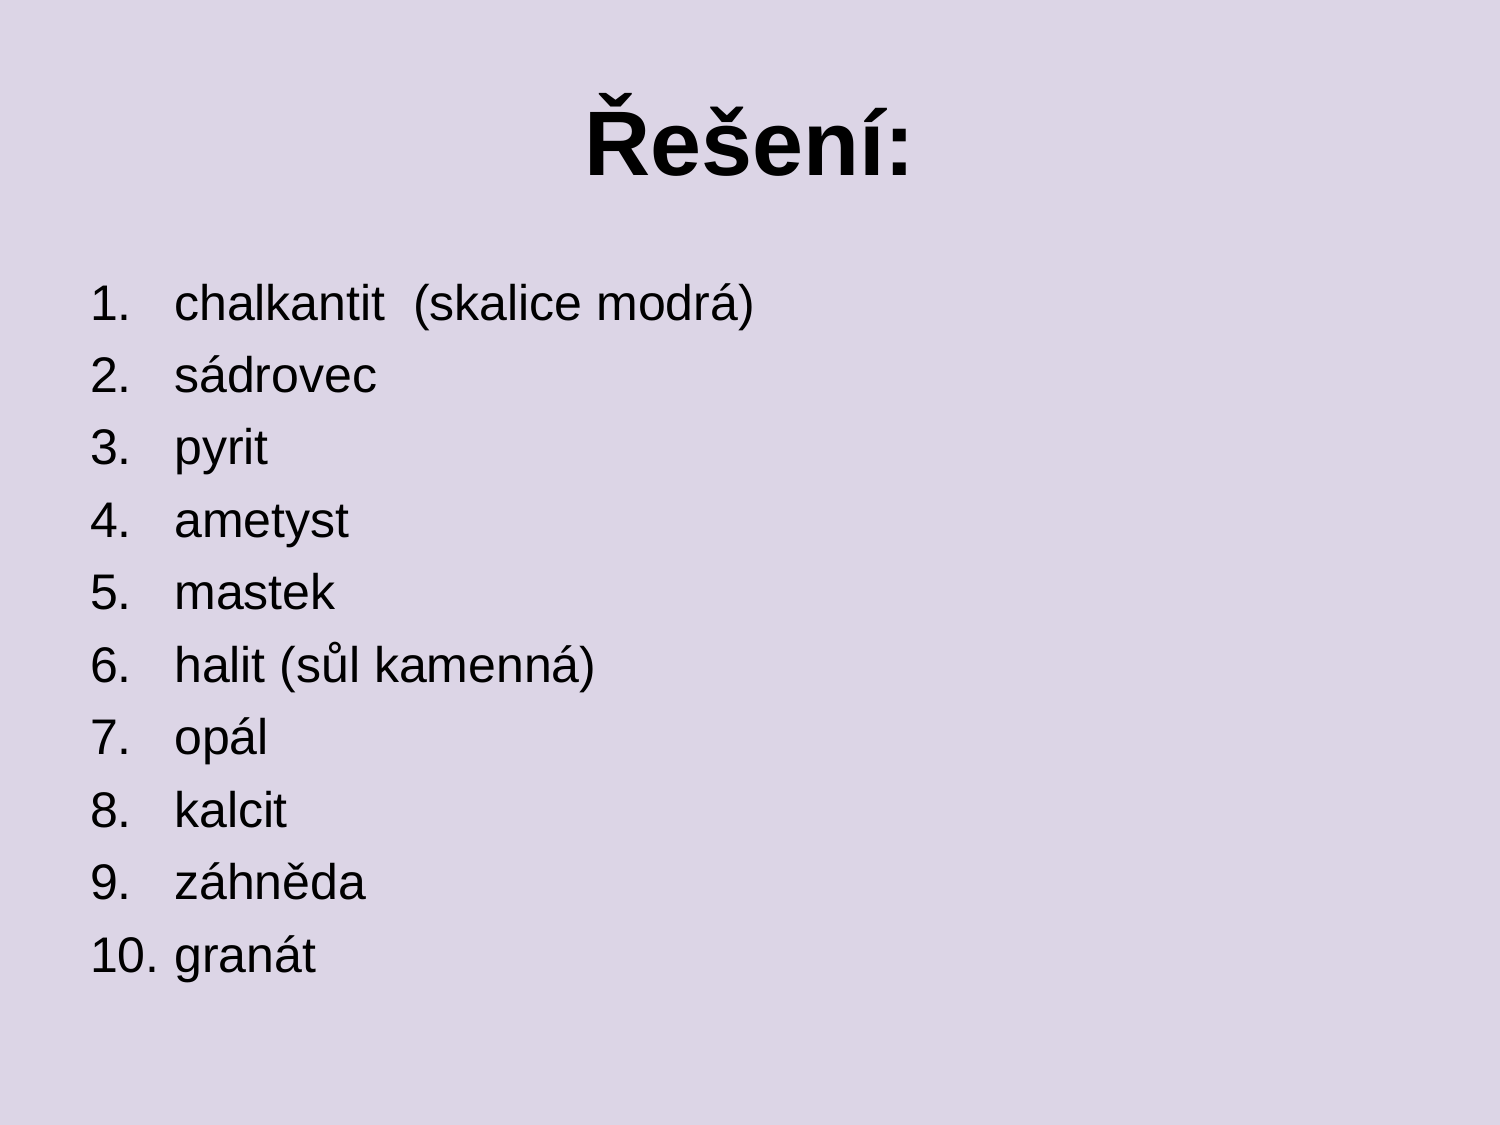

# Řešení:
chalkantit (skalice modrá)
sádrovec
pyrit
ametyst
mastek
halit (sůl kamenná)
opál
kalcit
záhněda
granát